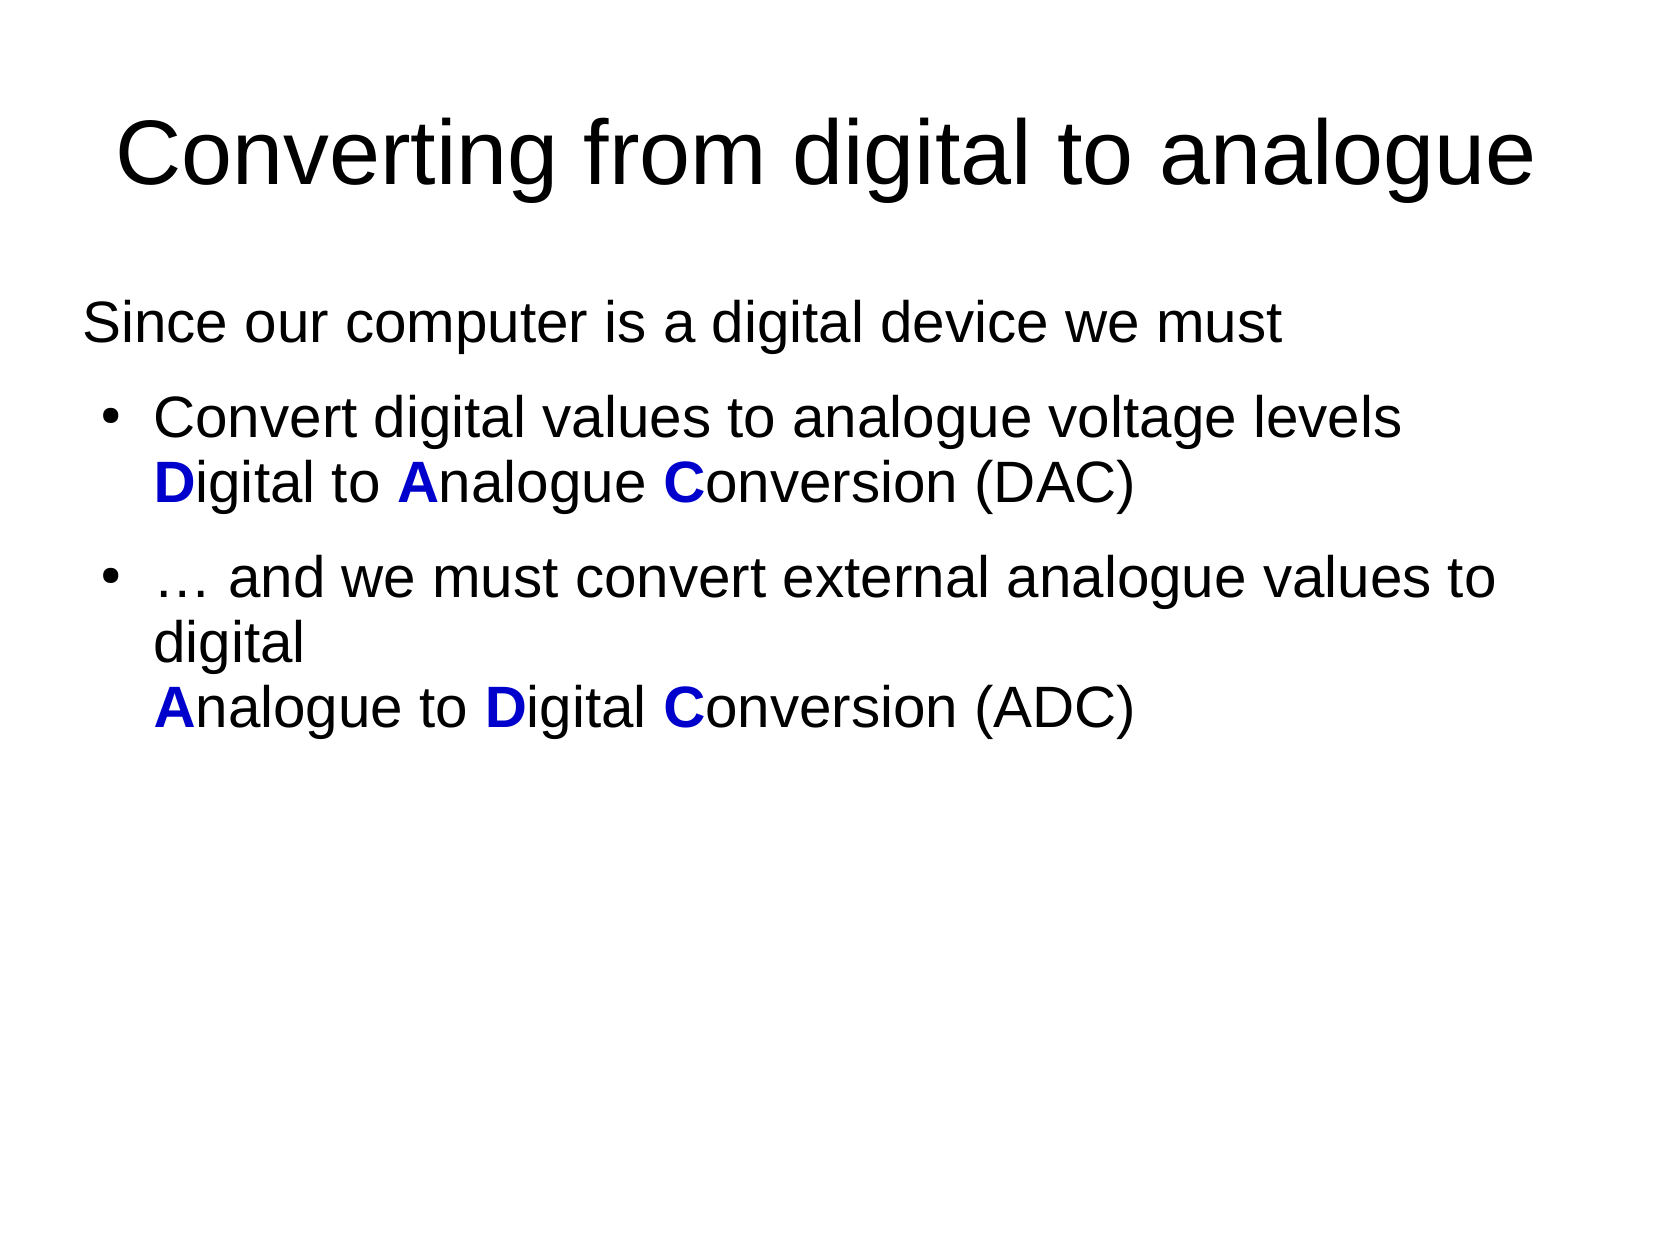

# Converting from digital to analogue
Since our computer is a digital device we must
Convert digital values to analogue voltage levels
Digital to Analogue Conversion (DAC)
… and we must convert external analogue values to digital
Analogue to Digital Conversion (ADC)